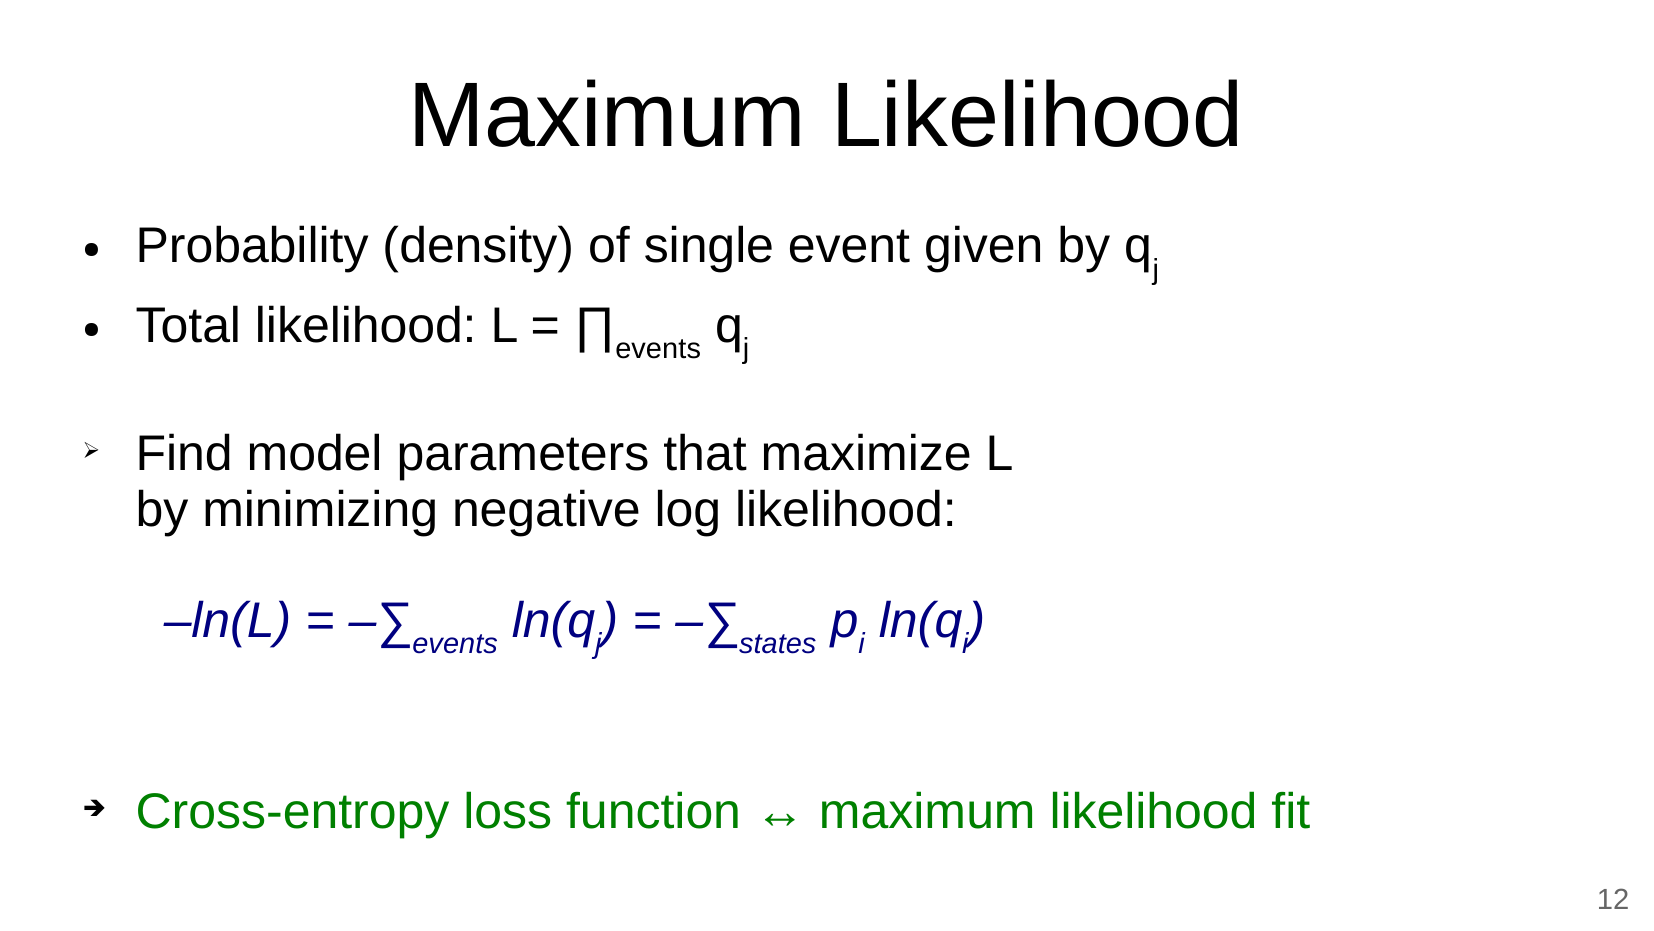

# Maximum Likelihood
Probability (density) of single event given by qj
Total likelihood: L = ∏events qj
Find model parameters that maximize L
by minimizing negative log likelihood:
 –ln(L) = –∑events ln(qj) = –∑states pi ln(qi)
Cross-entropy loss function ↔ maximum likelihood fit